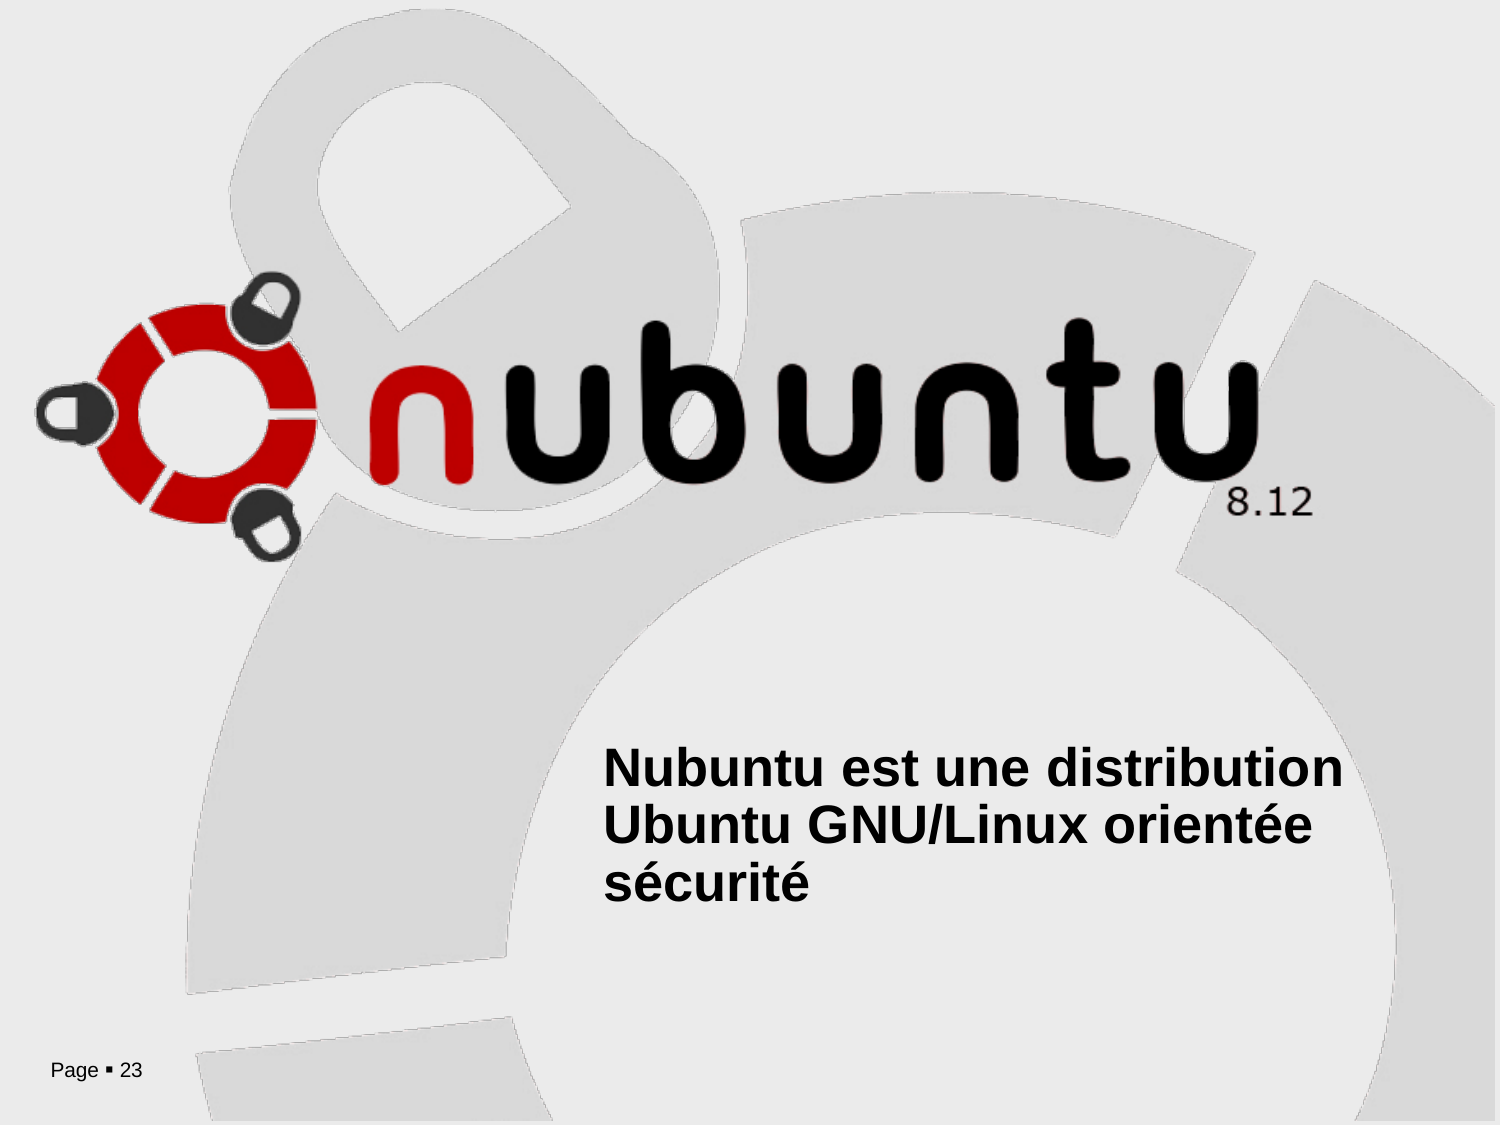

# Nubuntu est une distribution Ubuntu GNU/Linux orientée sécurité